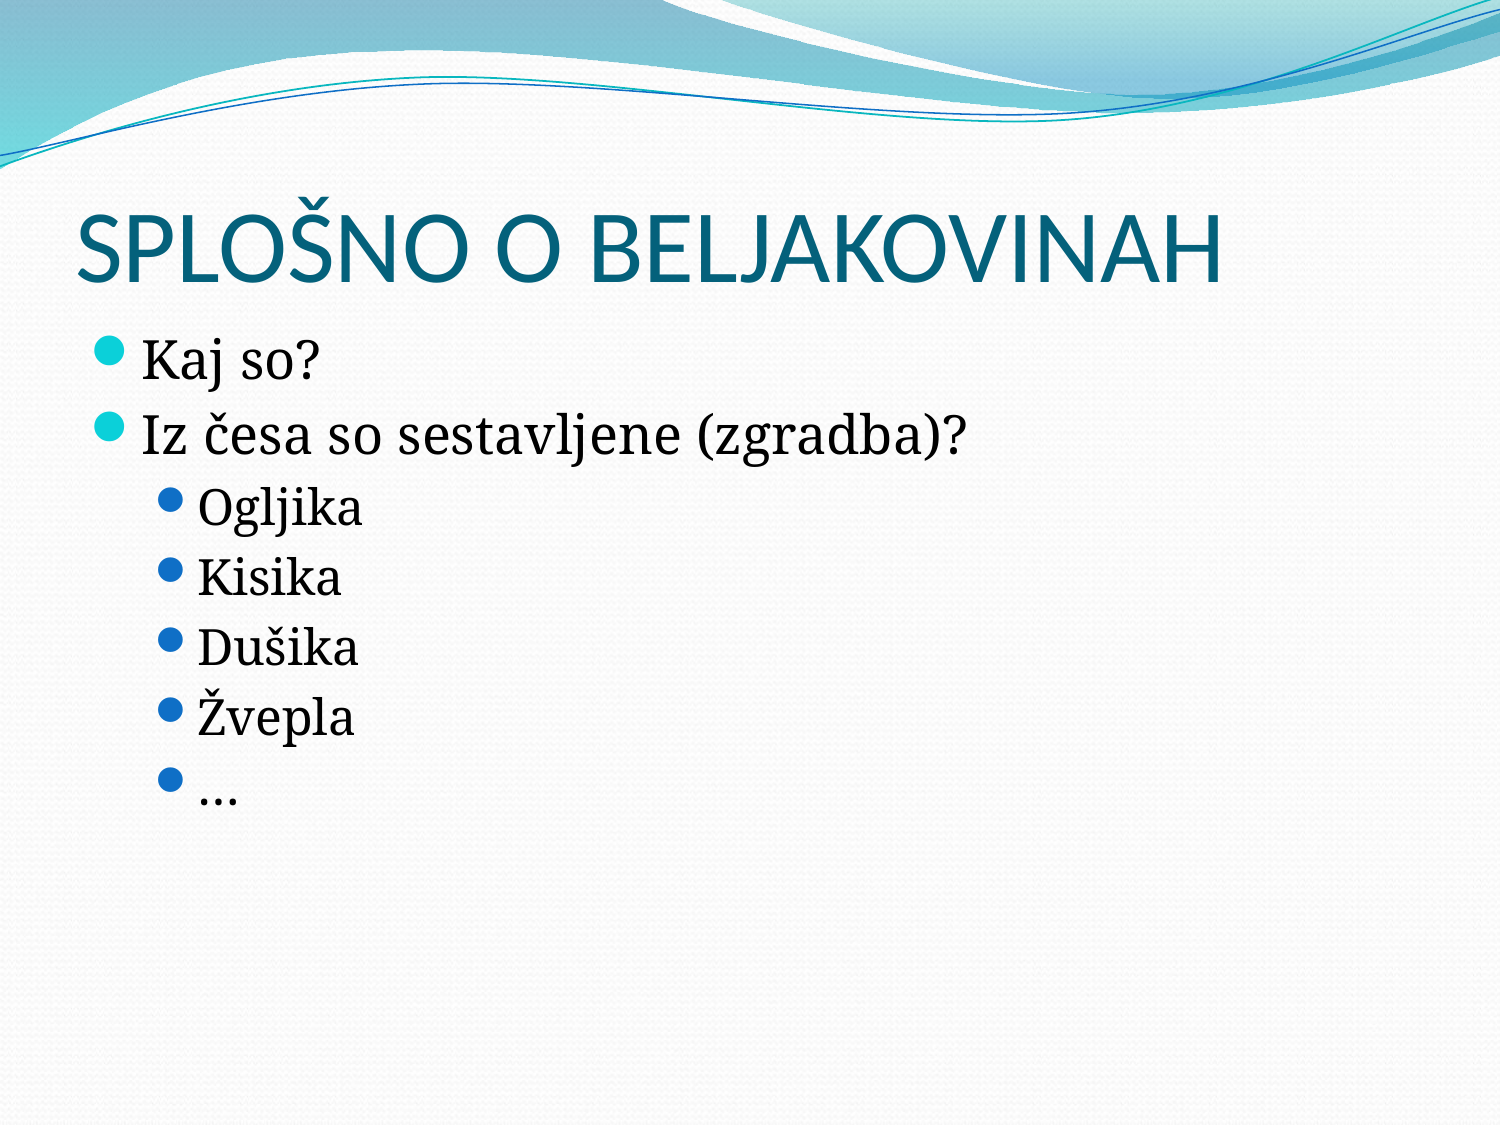

# SPLOŠNO O BELJAKOVINAH
Kaj so?
Iz česa so sestavljene (zgradba)?
Ogljika
Kisika
Dušika
Žvepla
…